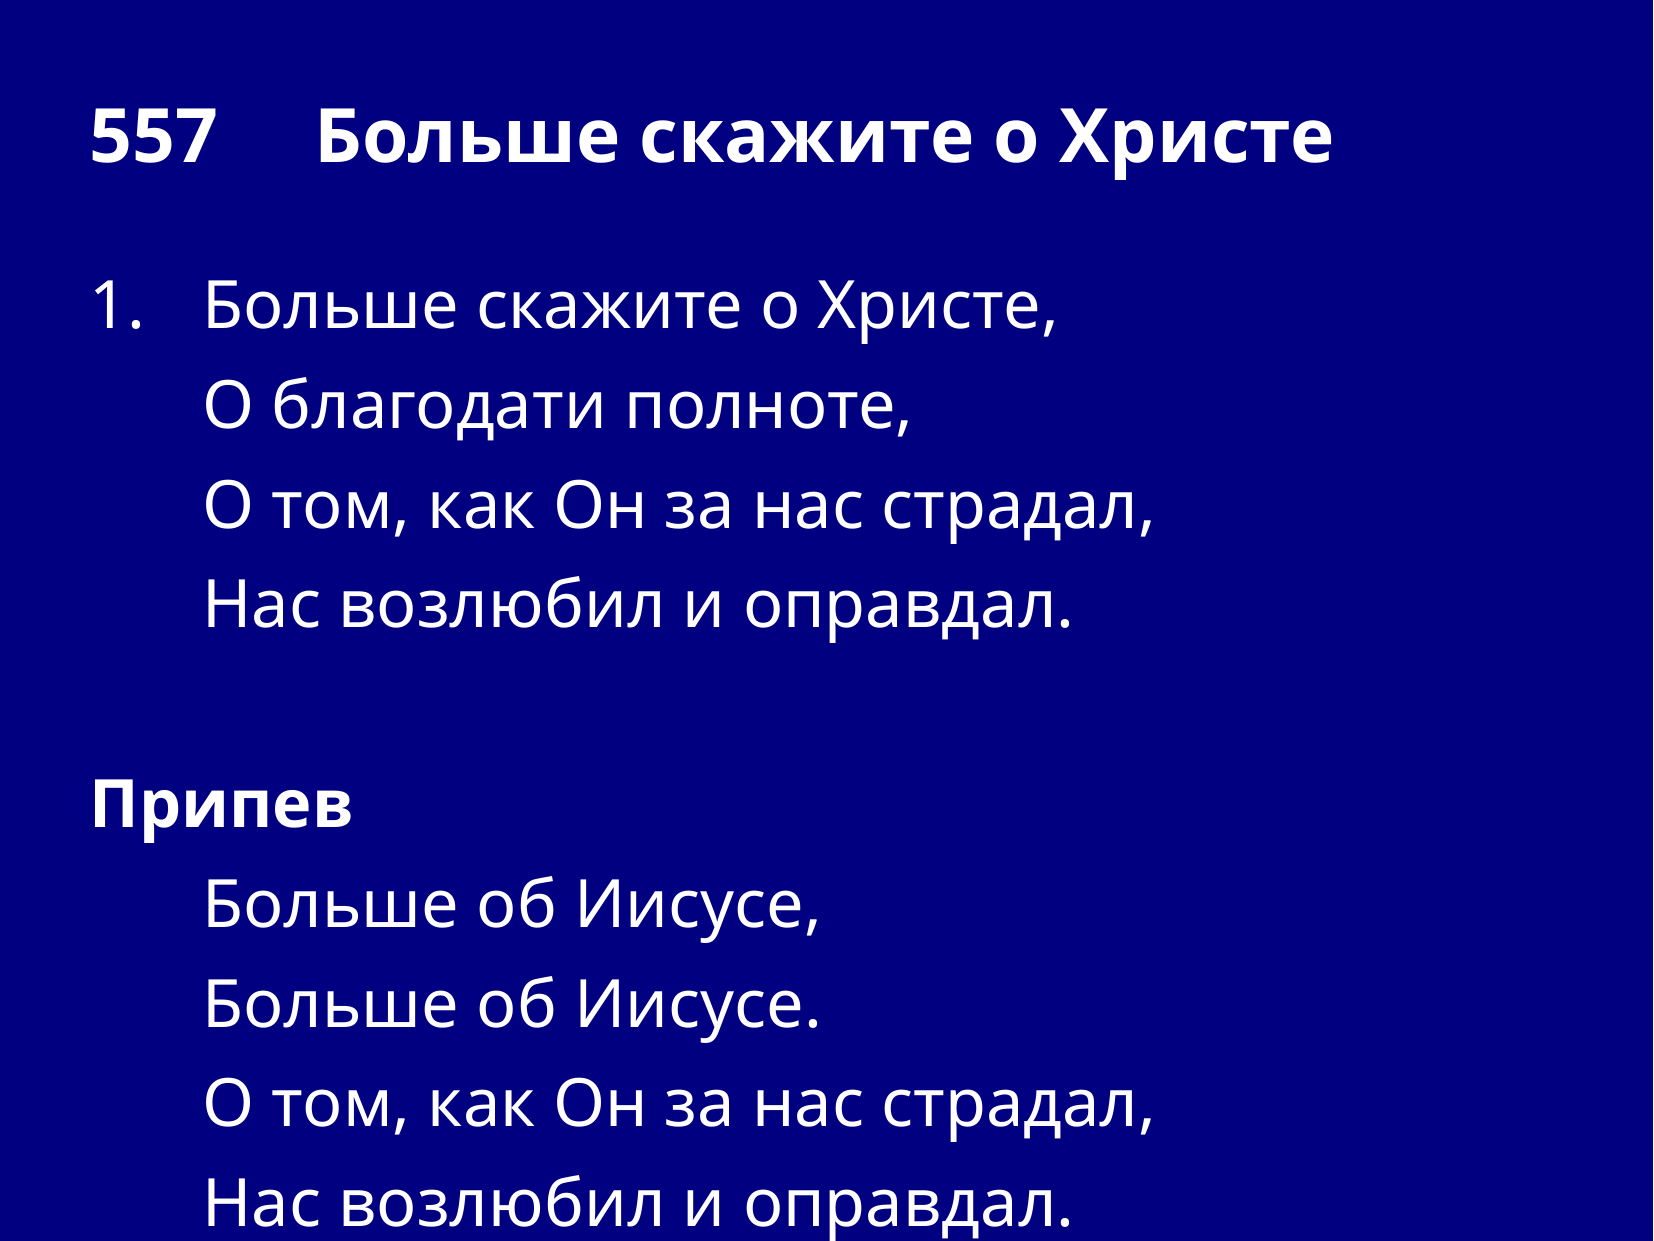

557	Больше скажите о Христе
1.	Больше скажите о Христе,
	О благодати полноте,
	О том, как Он за нас страдал,
	Нас возлюбил и оправдал.
Припев
	Больше об Иисусе,
	Больше об Иисусе.
	О том, как Он за нас страдал,
	Нас возлюбил и оправдал.